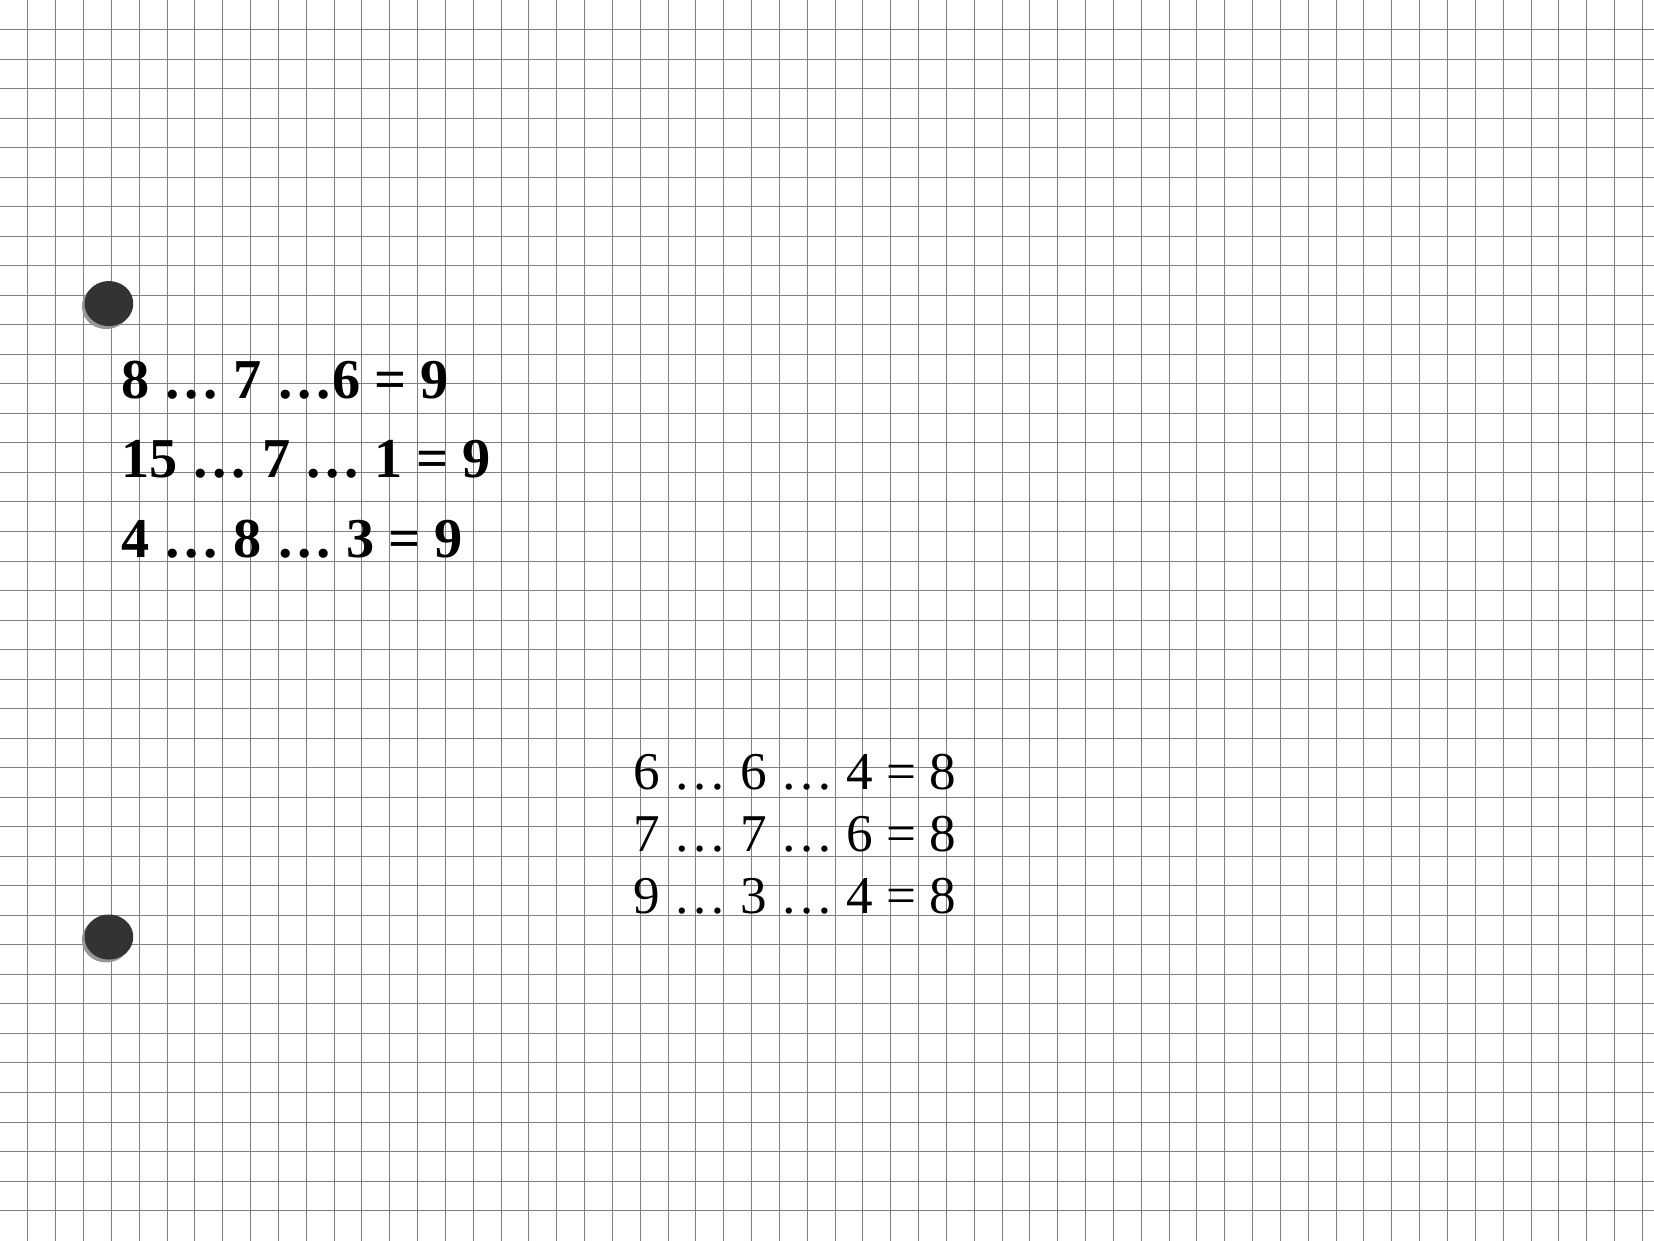

8 … 7 …6 = 9
15 … 7 … 1 = 9
4 … 8 … 3 = 9
# 6 … 6 … 4 = 8 7 … 7 … 6 = 8 9 … 3 … 4 = 8